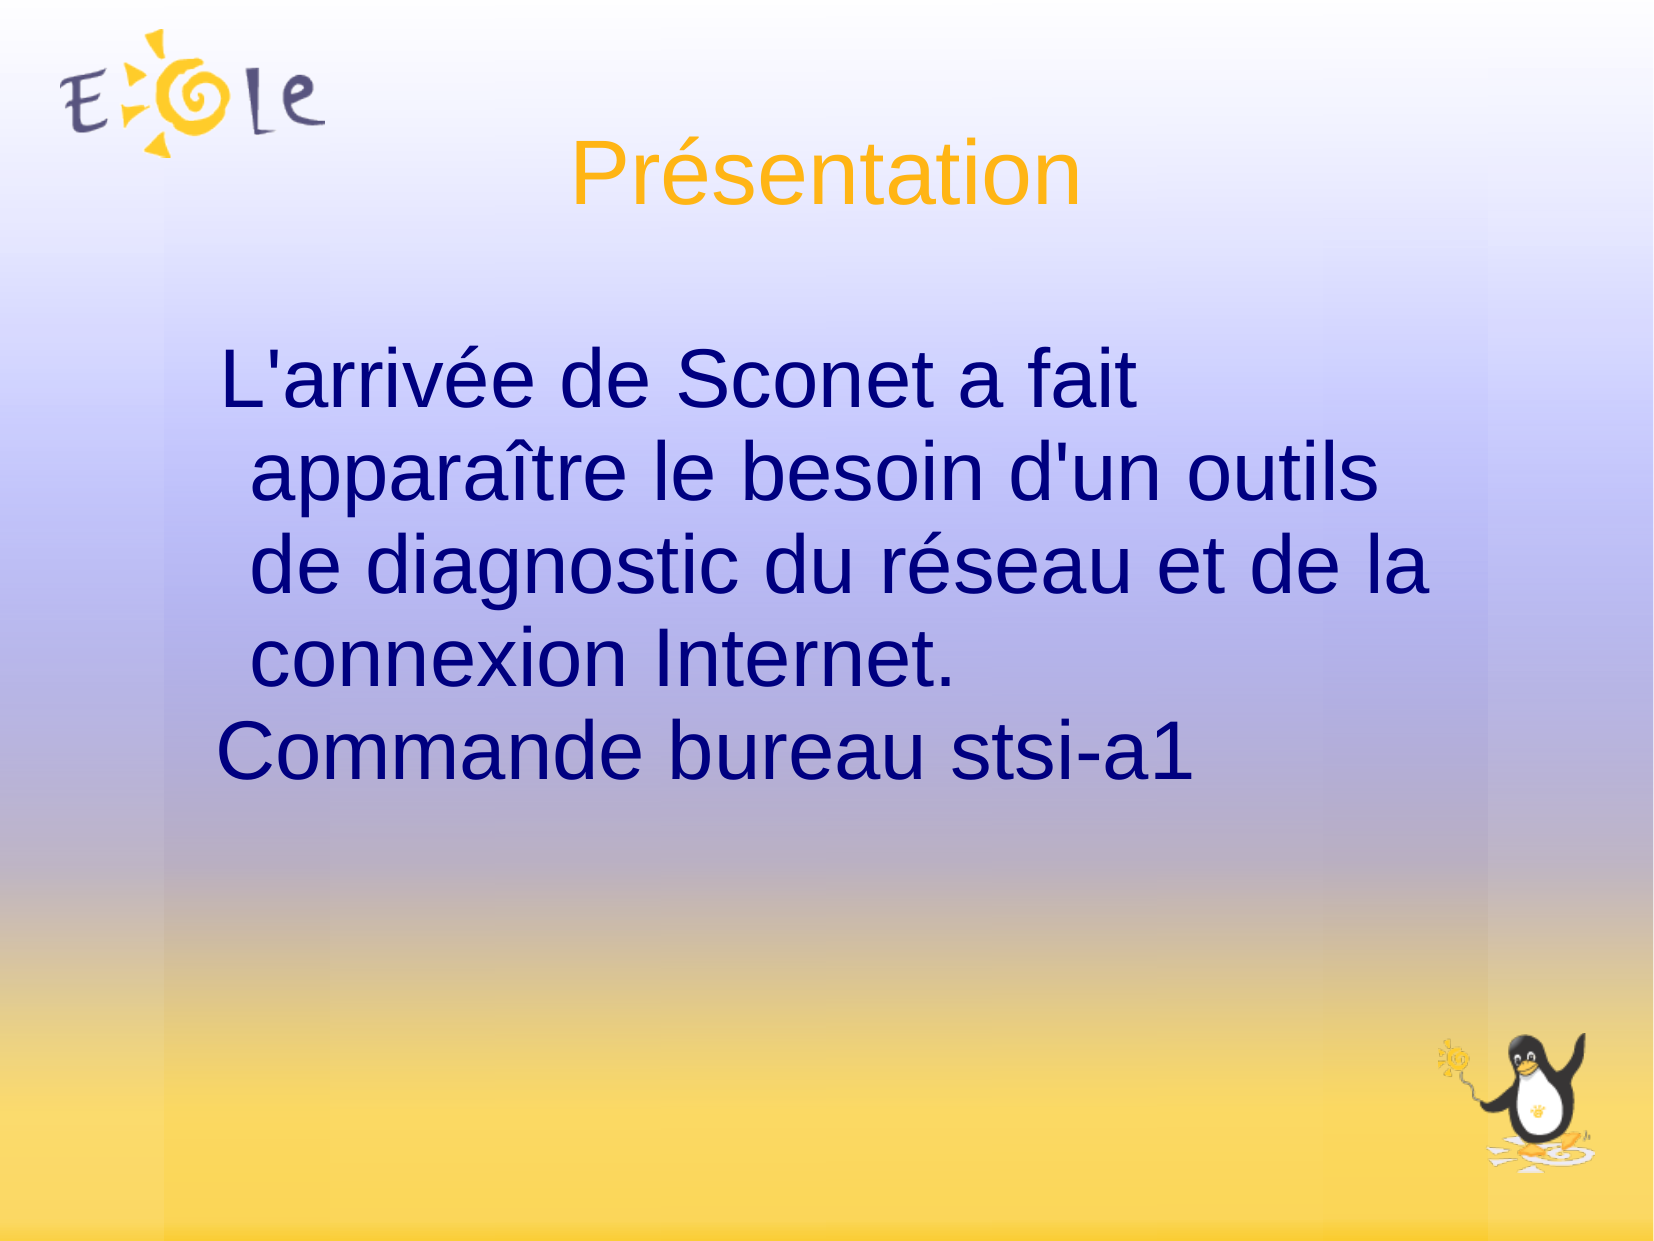

# Présentation
 L'arrivée de Sconet a fait apparaître le besoin d'un outils de diagnostic du réseau et de la connexion Internet.
 Commande bureau stsi-a1